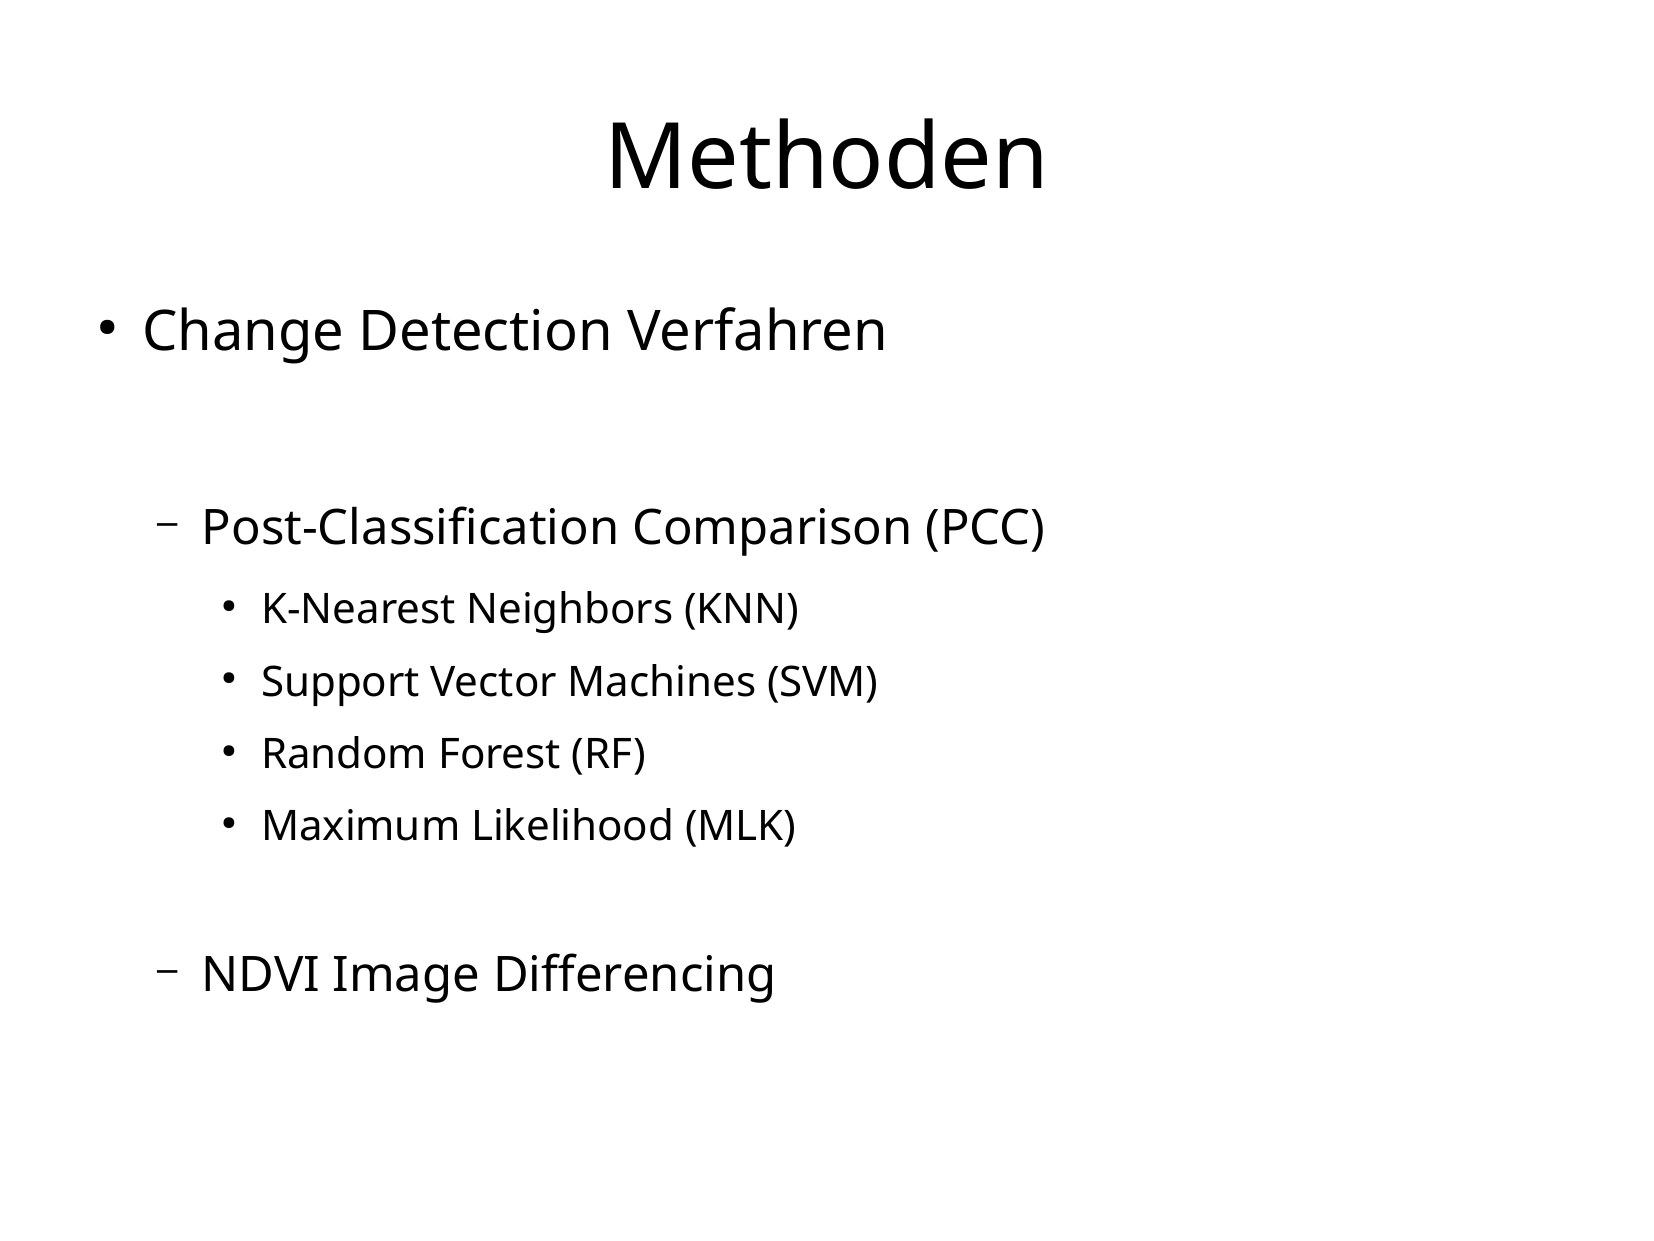

# Methoden
Change Detection Verfahren
Post-Classification Comparison (PCC)
K-Nearest Neighbors (KNN)
Support Vector Machines (SVM)
Random Forest (RF)
Maximum Likelihood (MLK)
NDVI Image Differencing